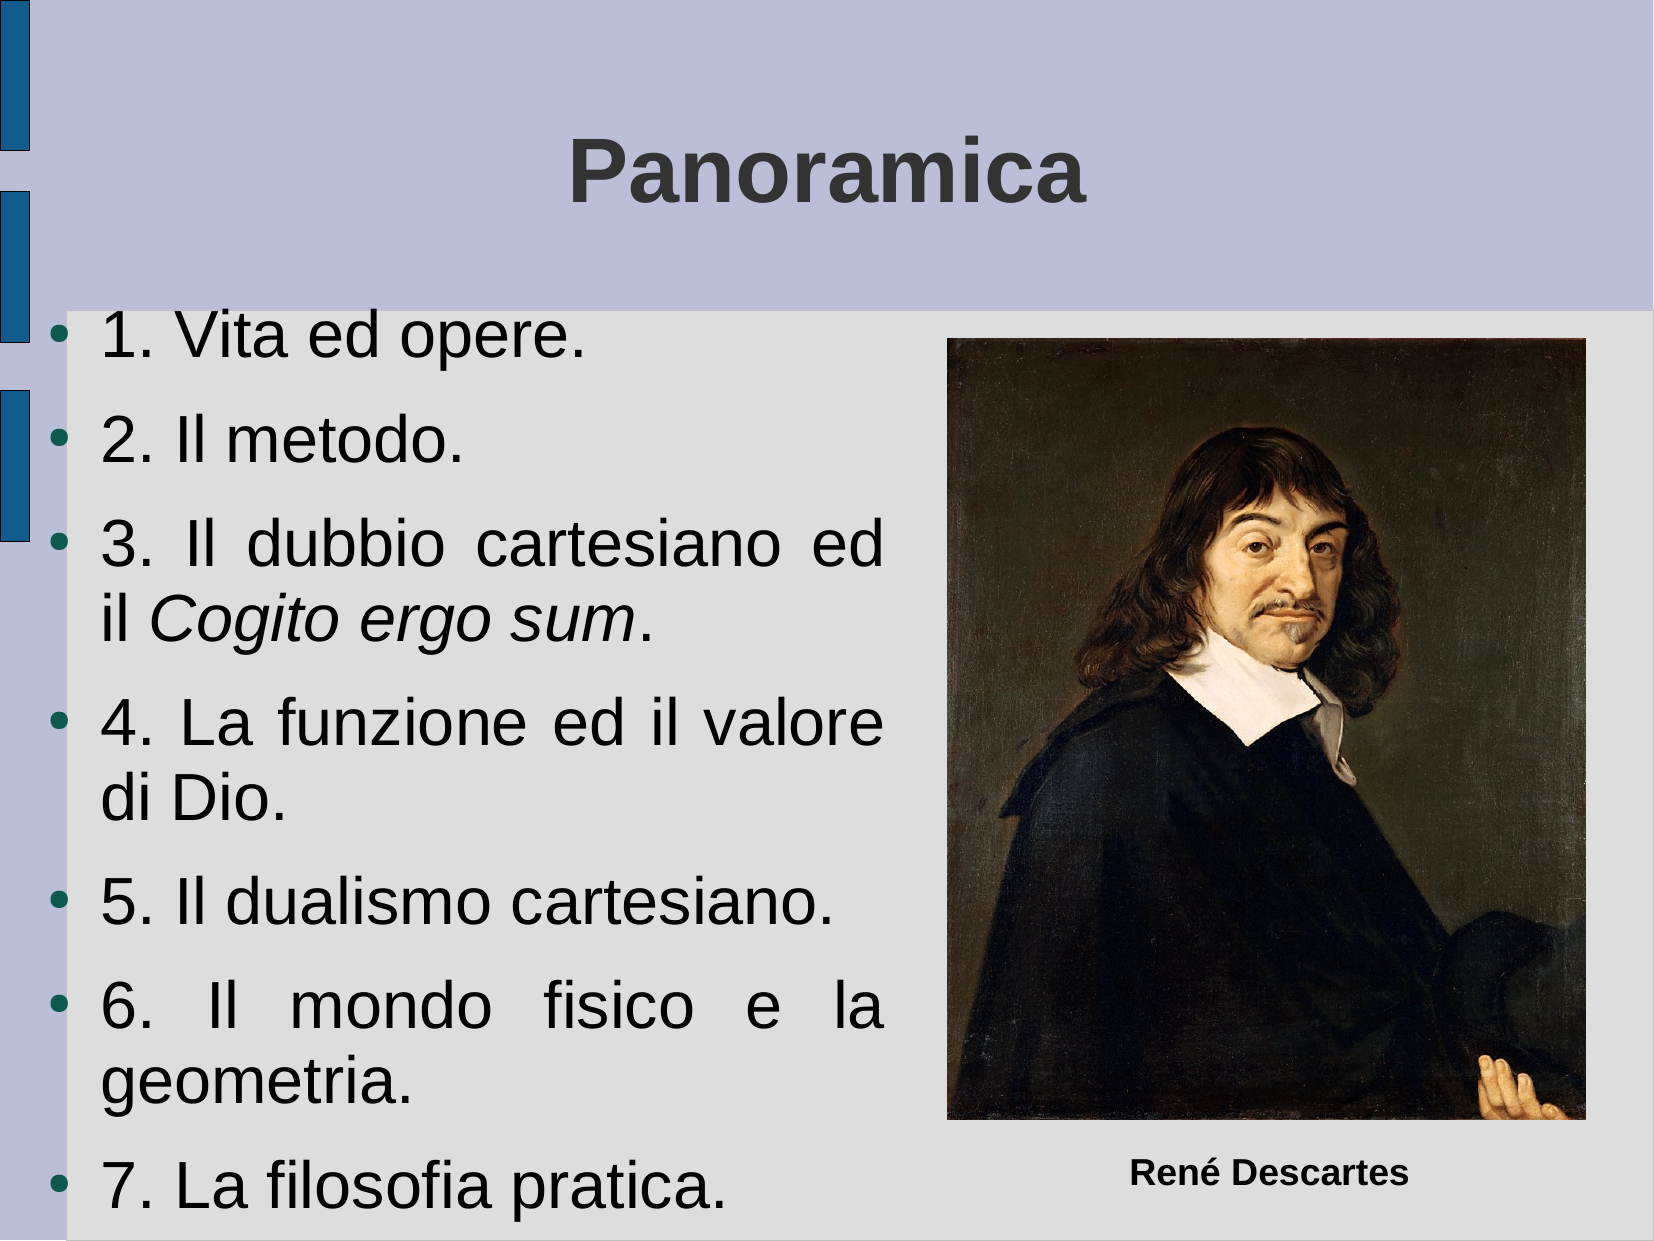

# Panoramica
1. Vita ed opere.
2. Il metodo.
3. Il dubbio cartesiano ed il Cogito ergo sum.
4. La funzione ed il valore di Dio.
5. Il dualismo cartesiano.
6. Il mondo fisico e la geometria.
7. La filosofia pratica.
René Descartes